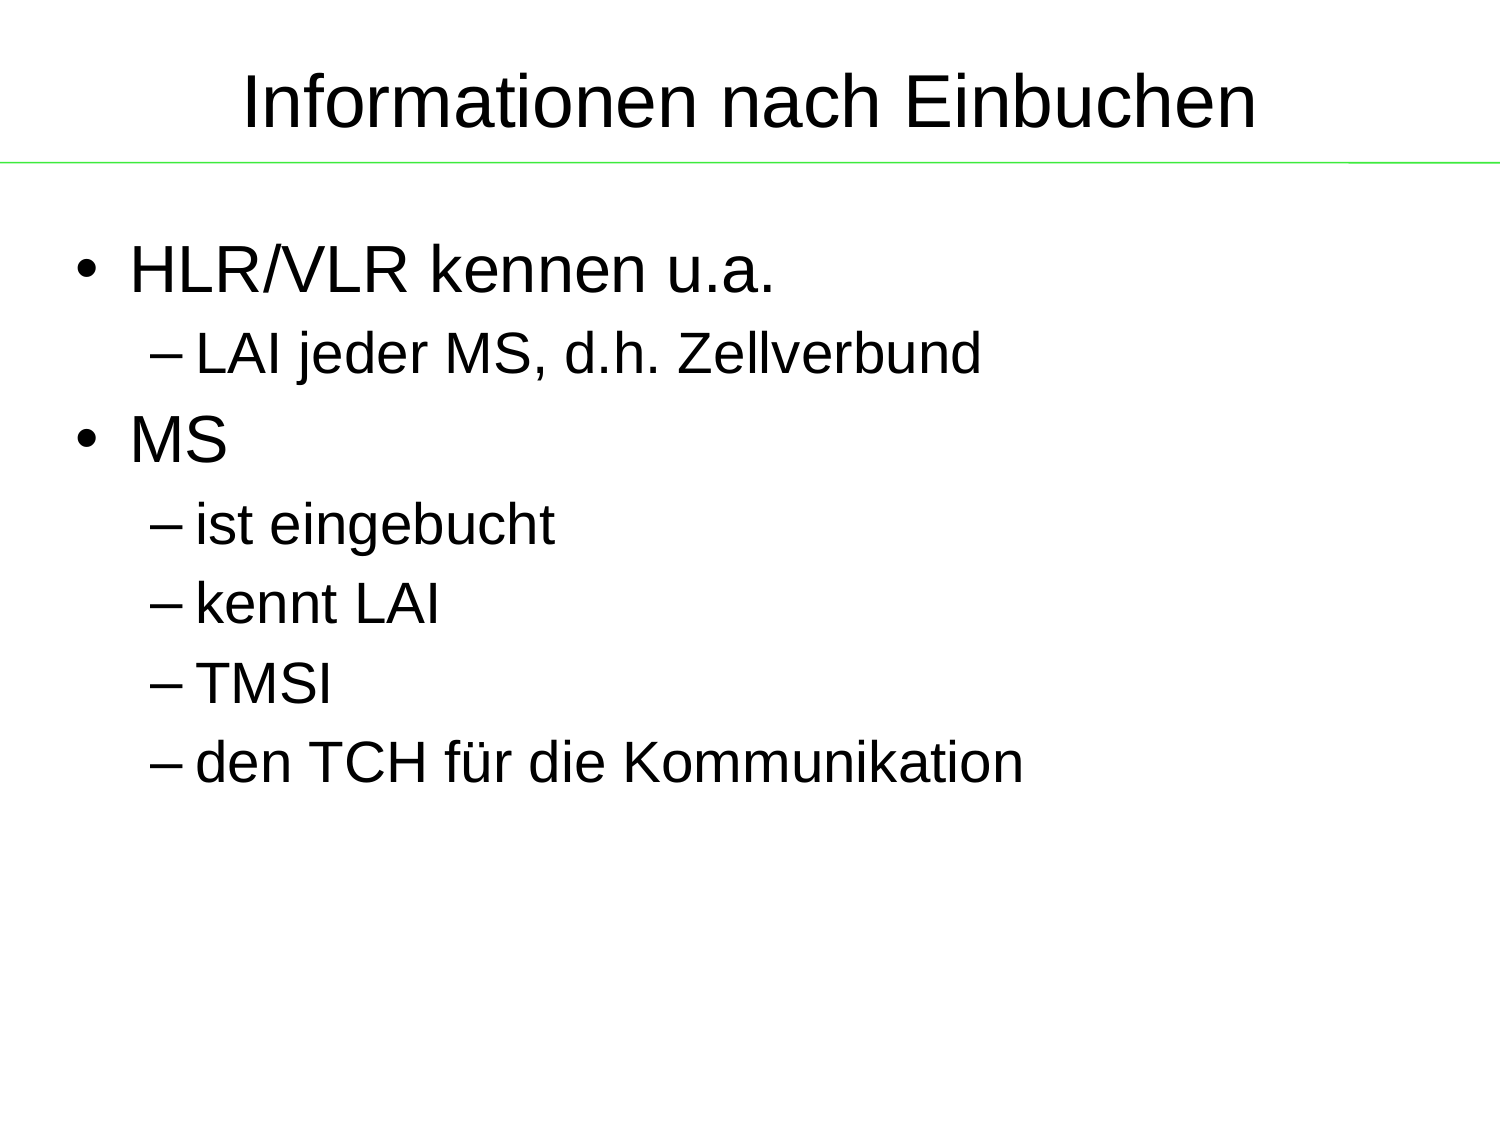

# Informationen nach Einbuchen
HLR/VLR kennen u.a.
LAI jeder MS, d.h. Zellverbund
MS
ist eingebucht
kennt LAI
TMSI
den TCH für die Kommunikation